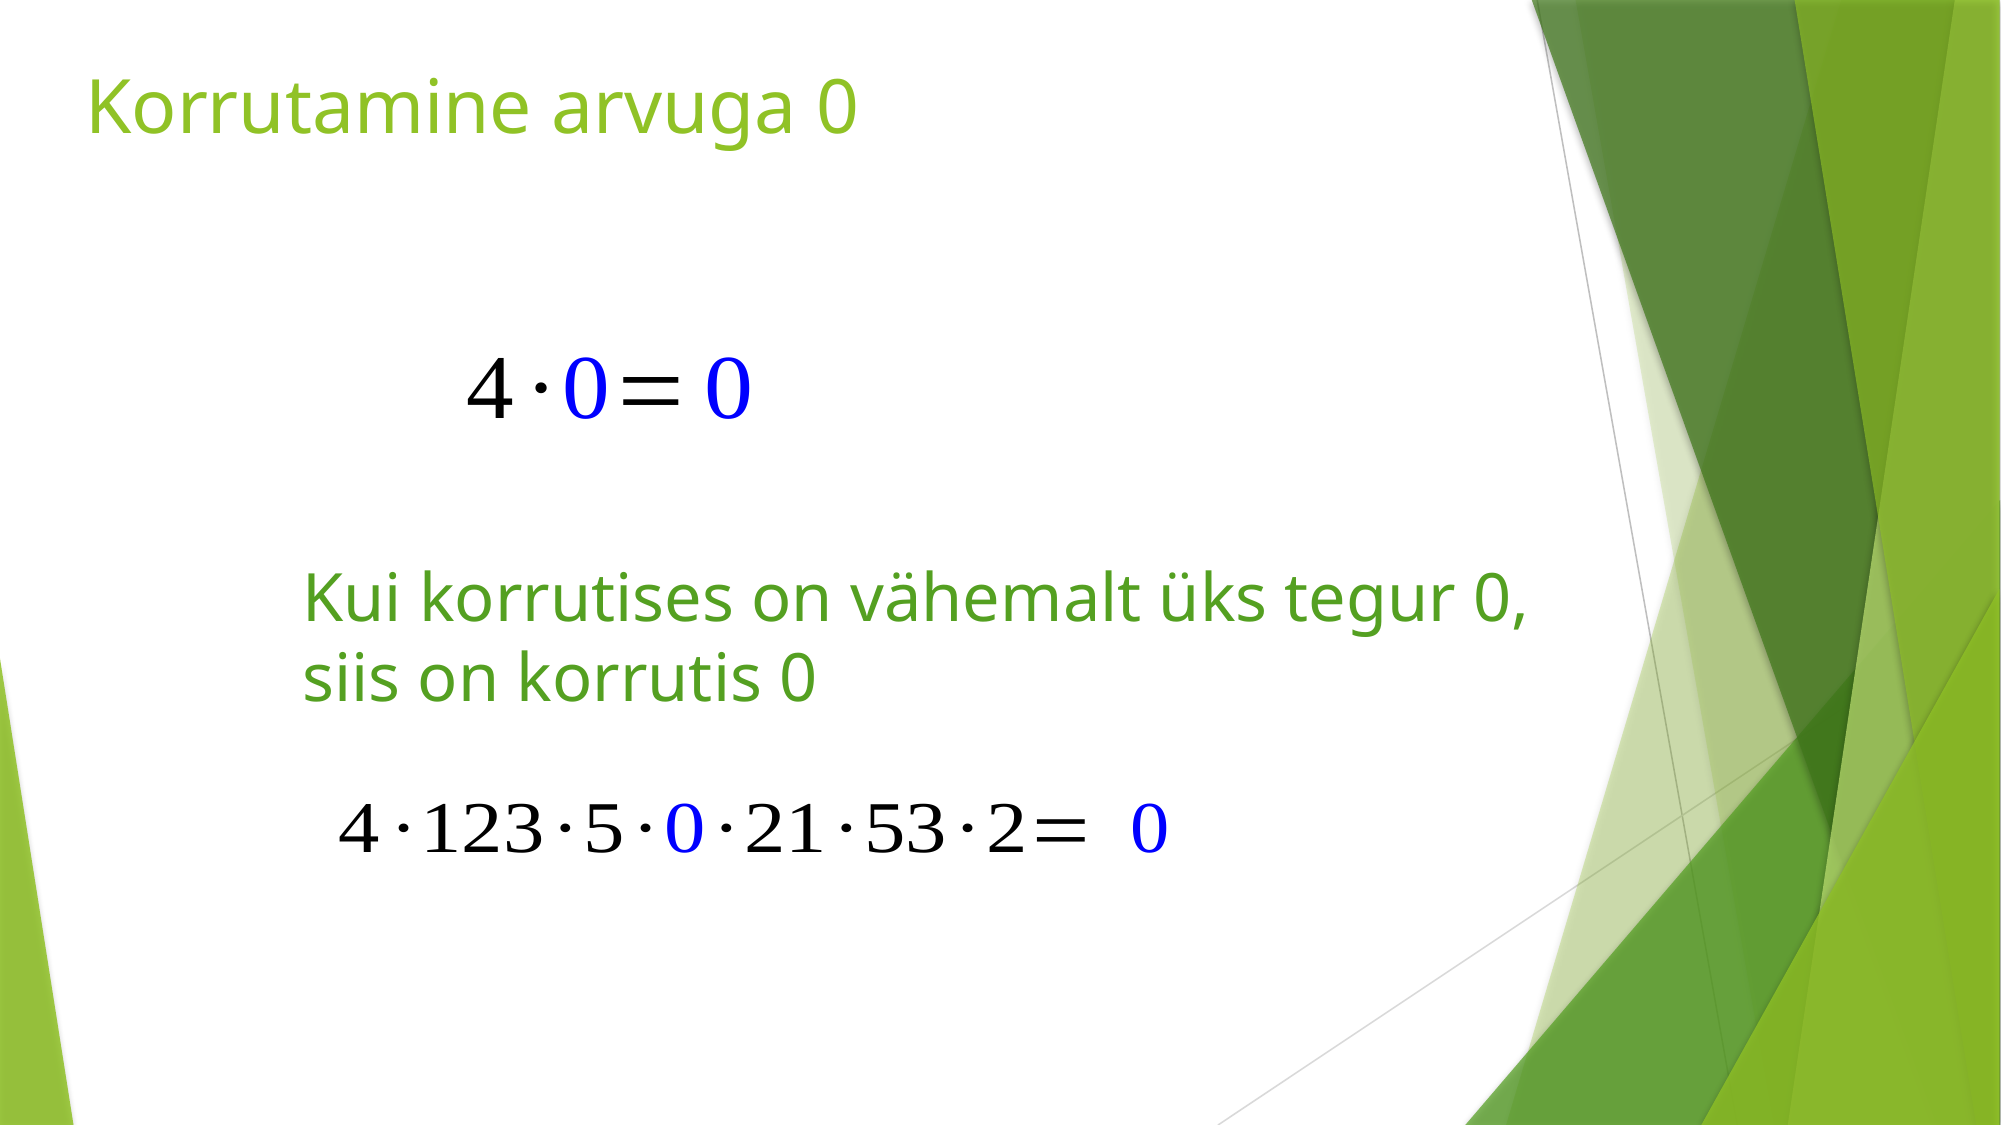

# Korrutamine arvuga 0
Kui korrutises on vähemalt üks tegur 0,
siis on korrutis 0